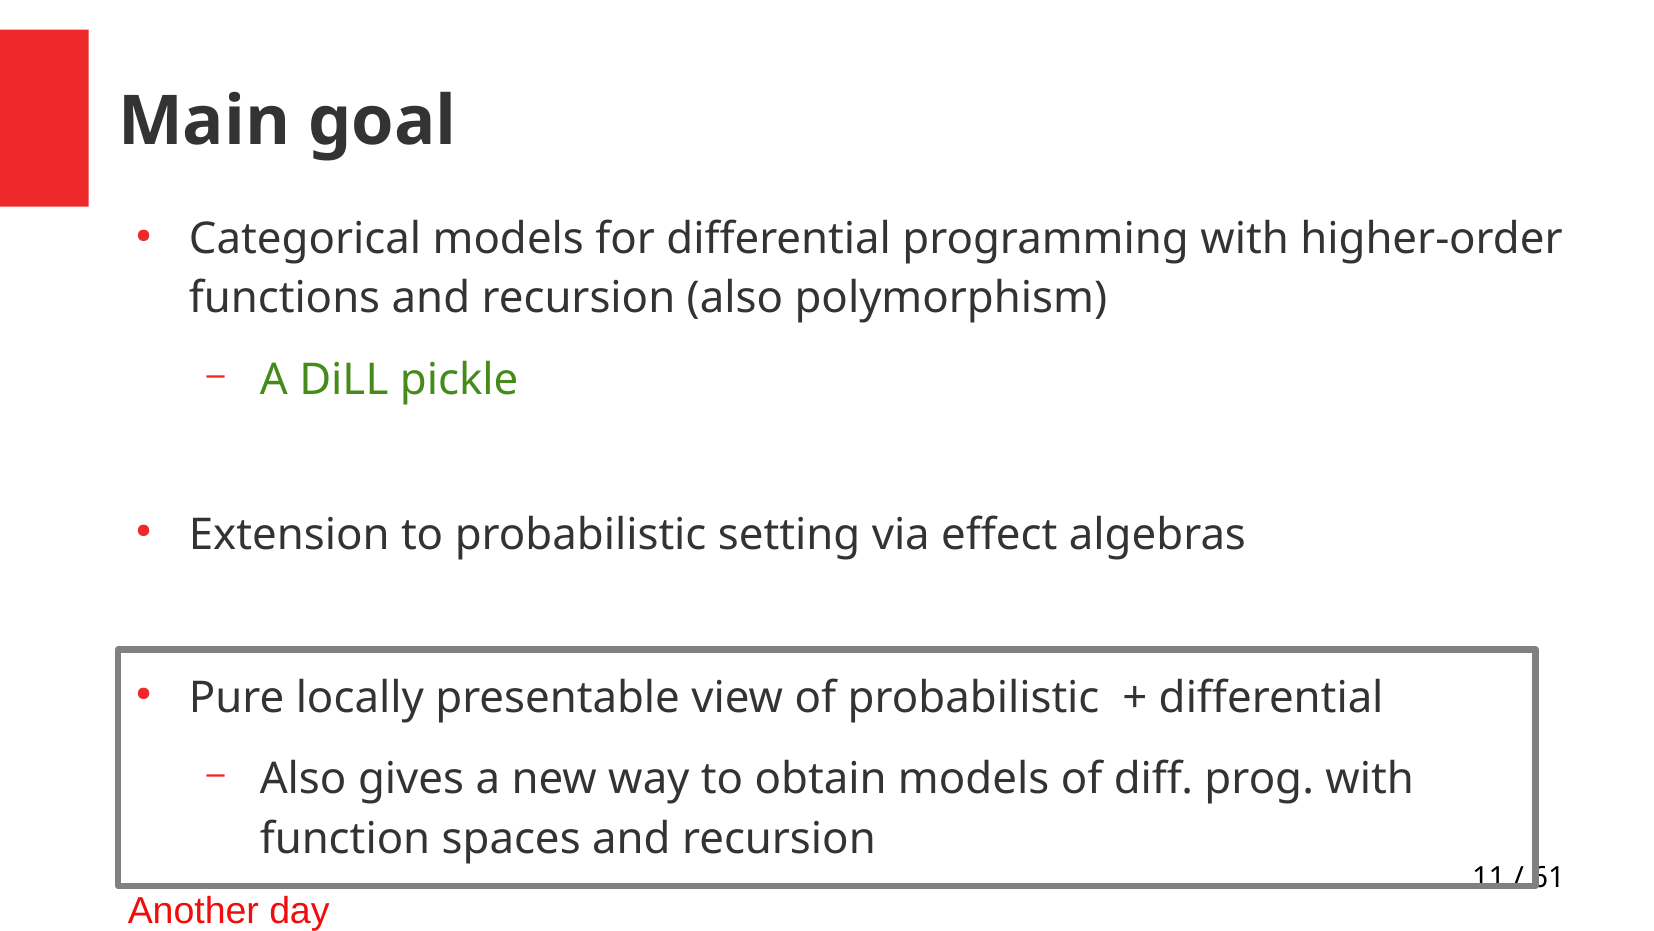

# Main goal
Categorical models for differential programming with higher-order functions and recursion (also polymorphism)
A DiLL pickle
Extension to probabilistic setting via effect algebras
Pure locally presentable view of probabilistic + differential
Also gives a new way to obtain models of diff. prog. with function spaces and recursion
11
Another day